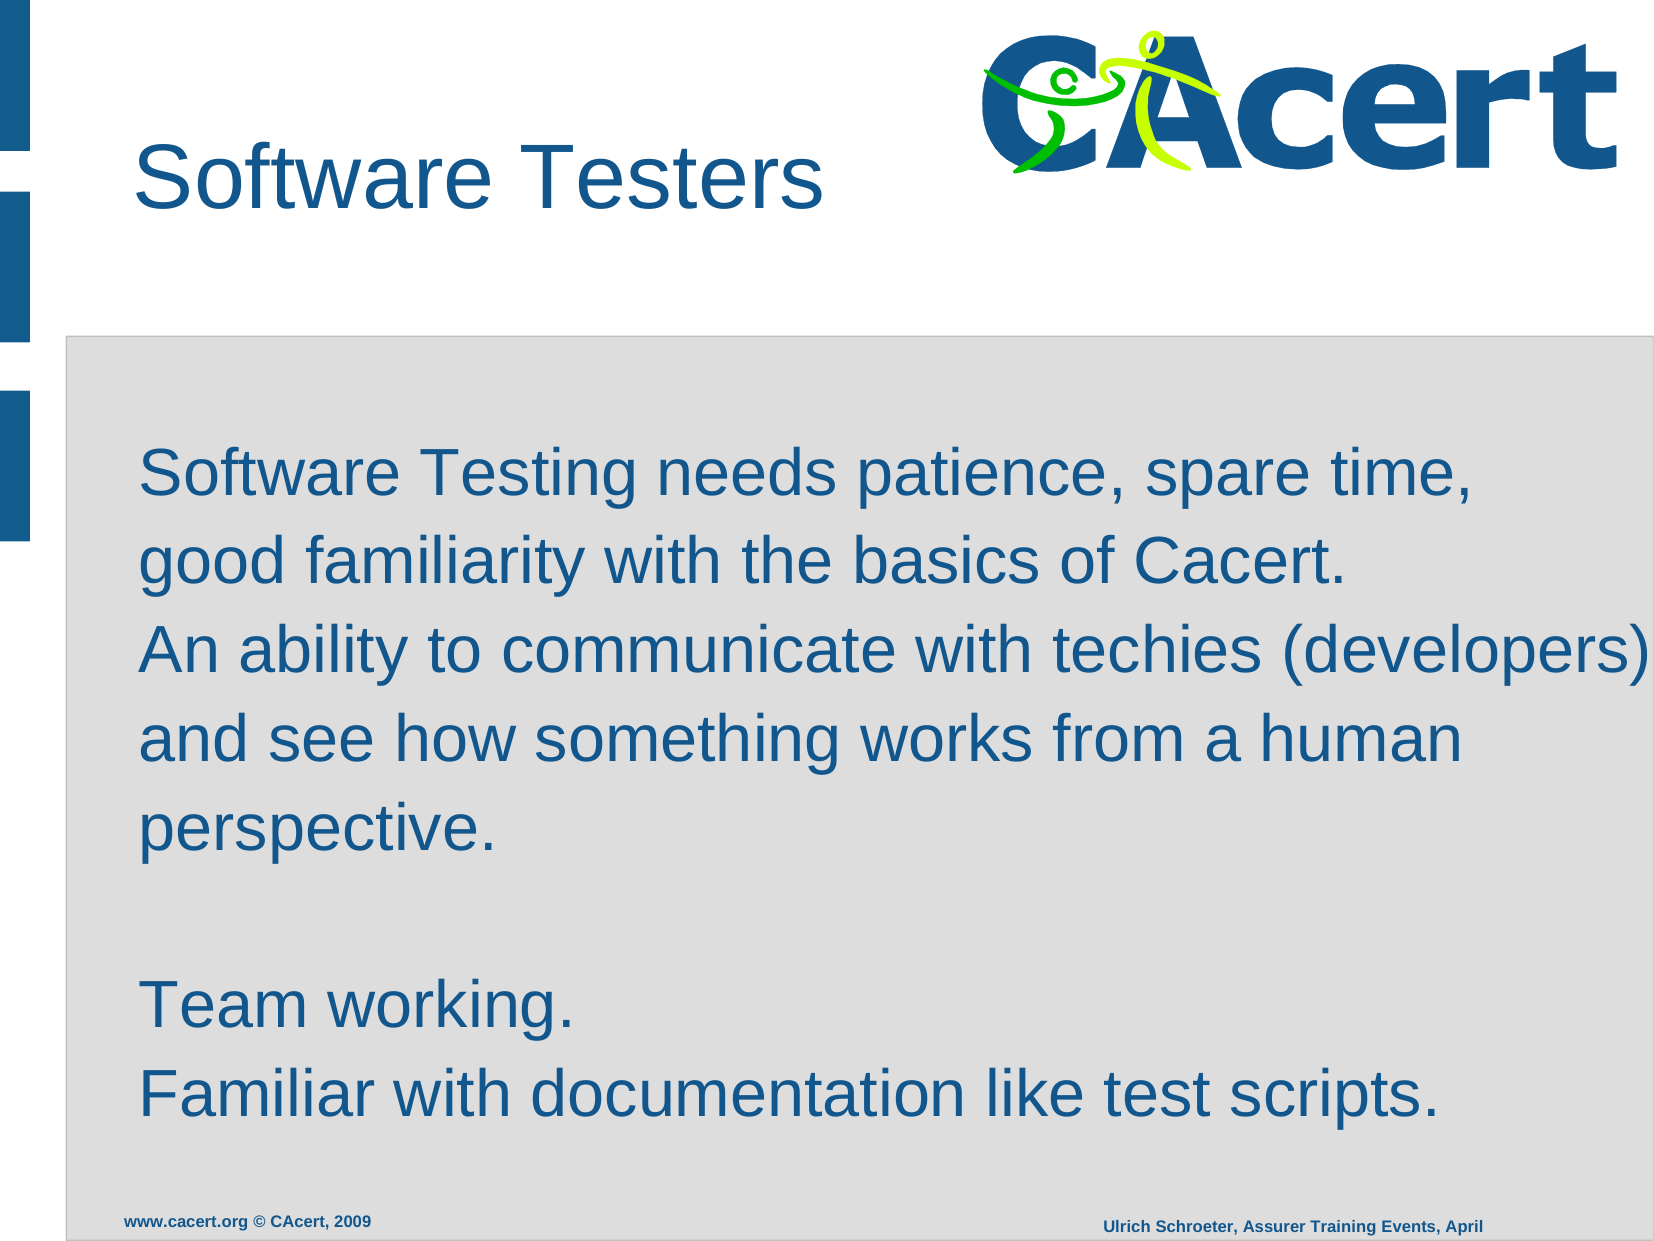

Software Testers
Software Testing needs patience, spare time,
good familiarity with the basics of Cacert.
An ability to communicate with techies (developers)
and see how something works from a human
perspective.
Team working.
Familiar with documentation like test scripts.